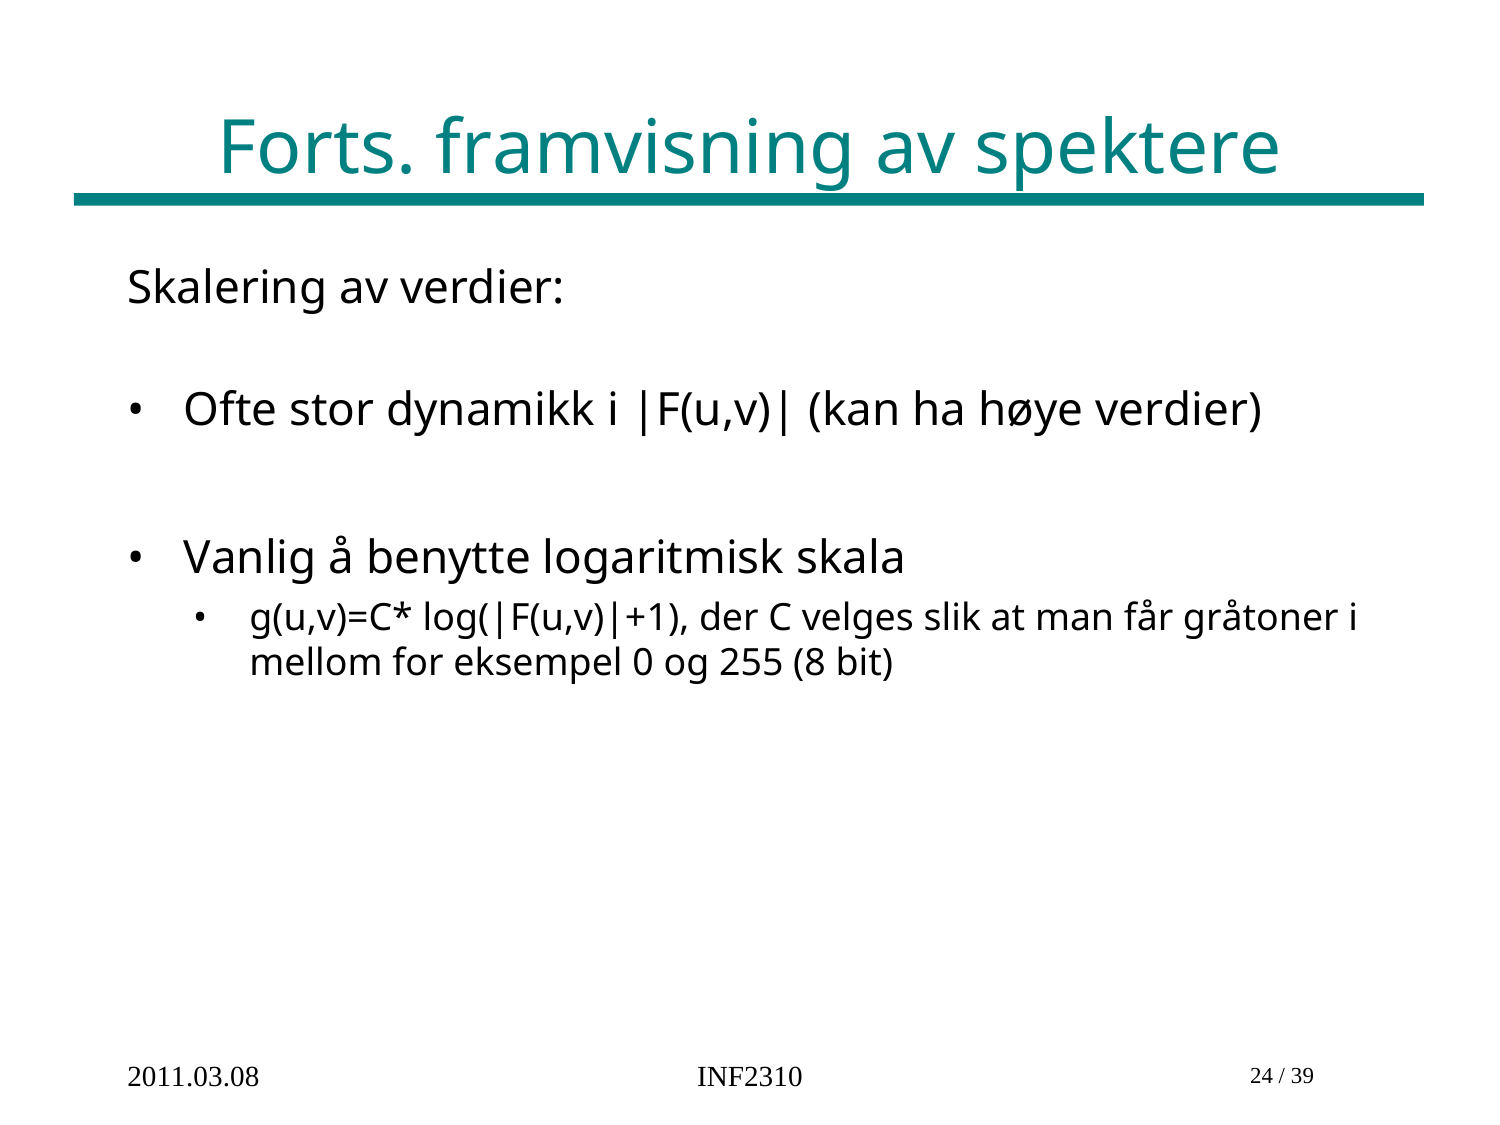

# Forts. framvisning av spektere
Skalering av verdier:
Ofte stor dynamikk i |F(u,v)| (kan ha høye verdier)
Vanlig å benytte logaritmisk skala
g(u,v)=C* log(|F(u,v)|+1), der C velges slik at man får gråtoner i mellom for eksempel 0 og 255 (8 bit)
2011.03.08XXX
INF2310